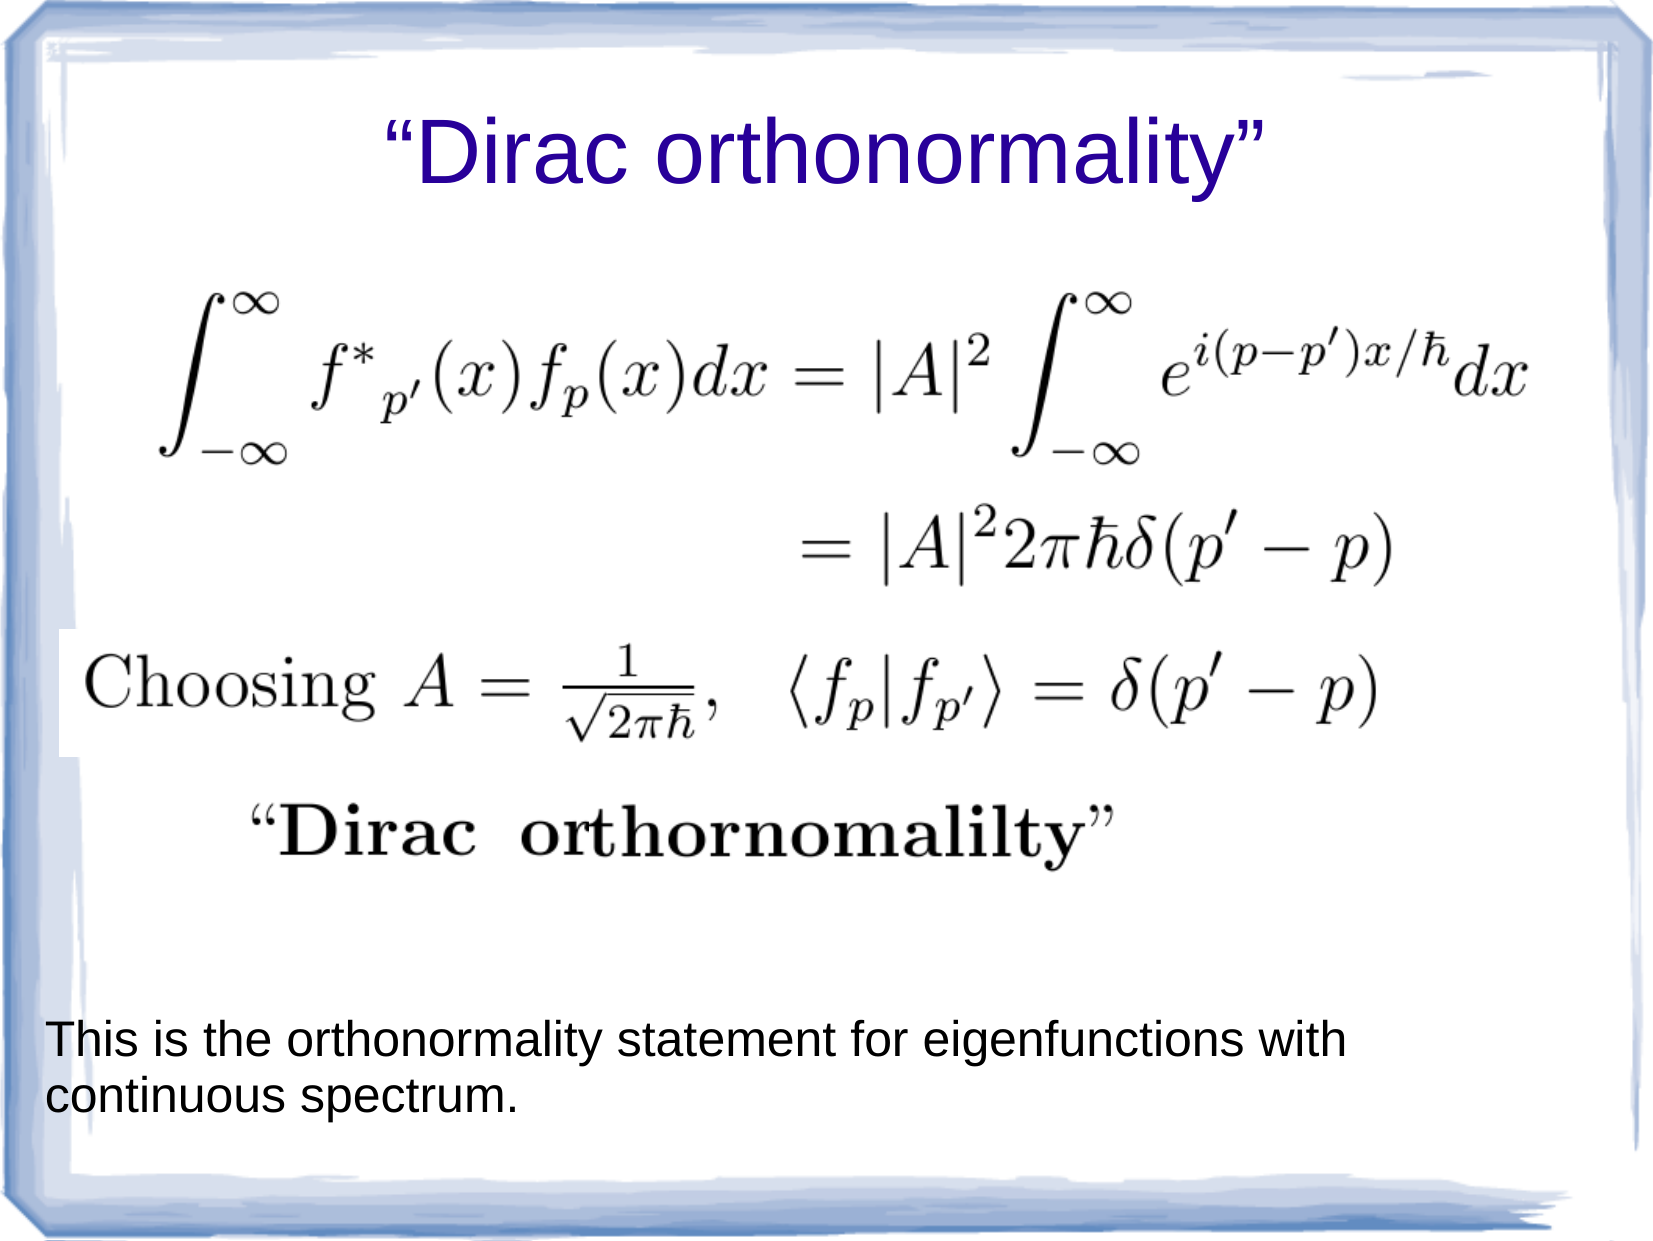

# “Dirac orthonormality”
This is the orthonormality statement for eigenfunctions with continuous spectrum.